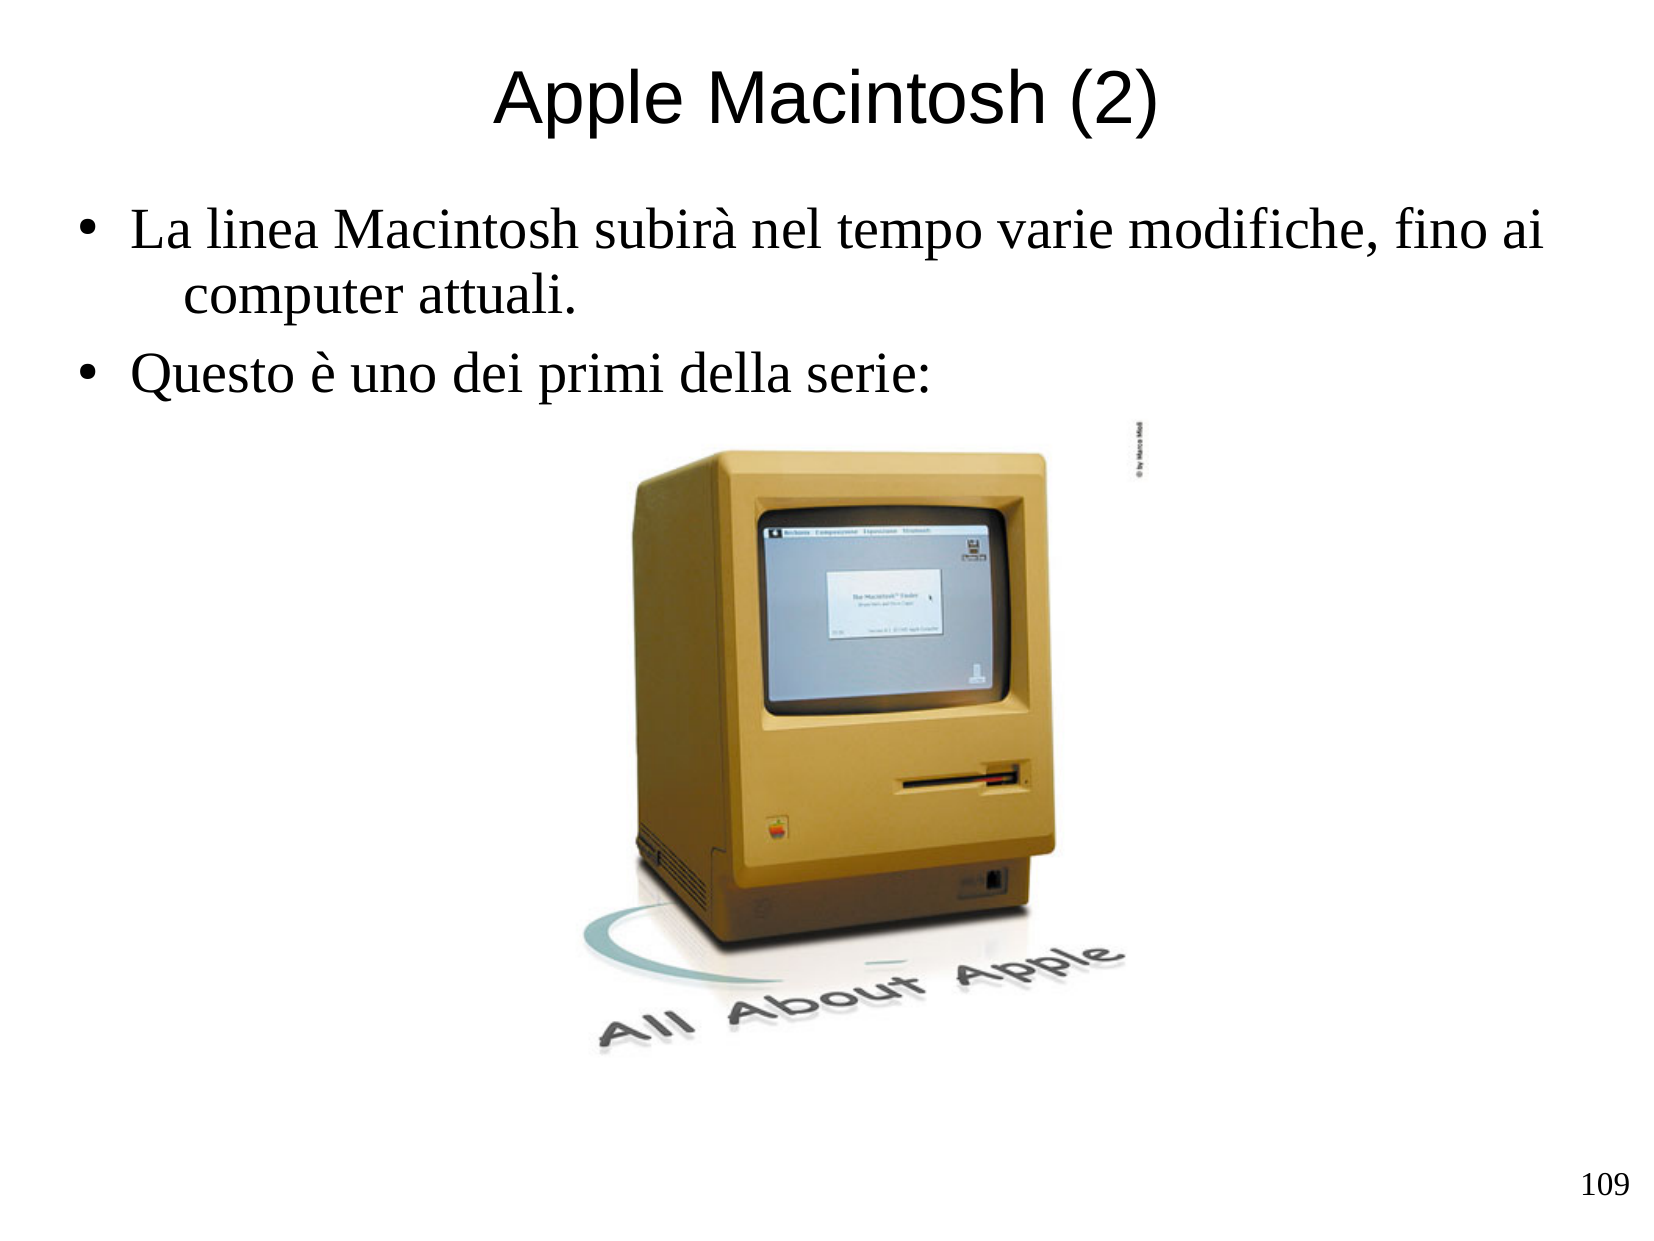

# Apple Macintosh (2)
La linea Macintosh subirà nel tempo varie modifiche, fino ai computer attuali.
Questo è uno dei primi della serie: